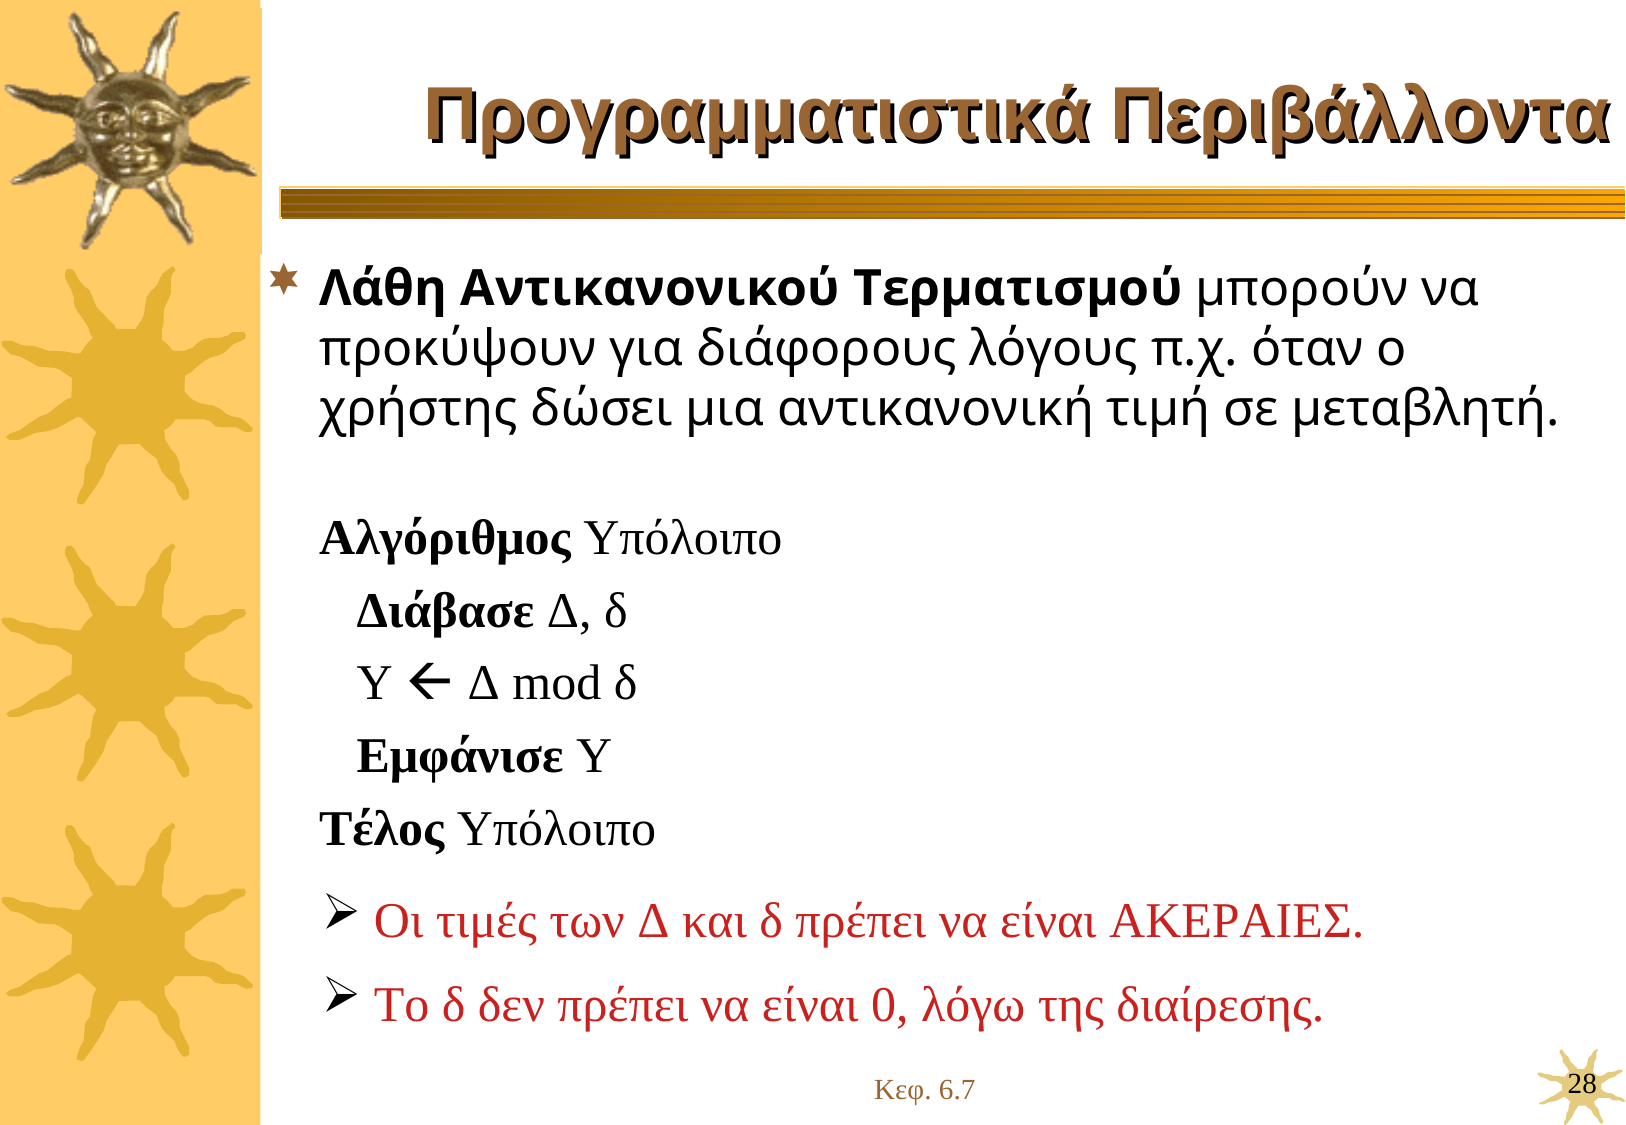

Προγραμματιστικά Περιβάλλοντα
Λάθη Αντικανονικού Τερματισμού μπορούν να προκύψουν για διάφορους λόγους π.χ. όταν ο χρήστης δώσει μια αντικανονική τιμή σε μεταβλητή.
Αλγόριθμος Υπόλοιπο
 Διάβασε Δ, δ
 Υ  Δ mod δ
 Εμφάνισε Y
Τέλος Υπόλοιπο
 Οι τιμές των Δ και δ πρέπει να είναι ΑΚΕΡΑΙΕΣ.
 Το δ δεν πρέπει να είναι 0, λόγω της διαίρεσης.
28
Κεφ. 6.7